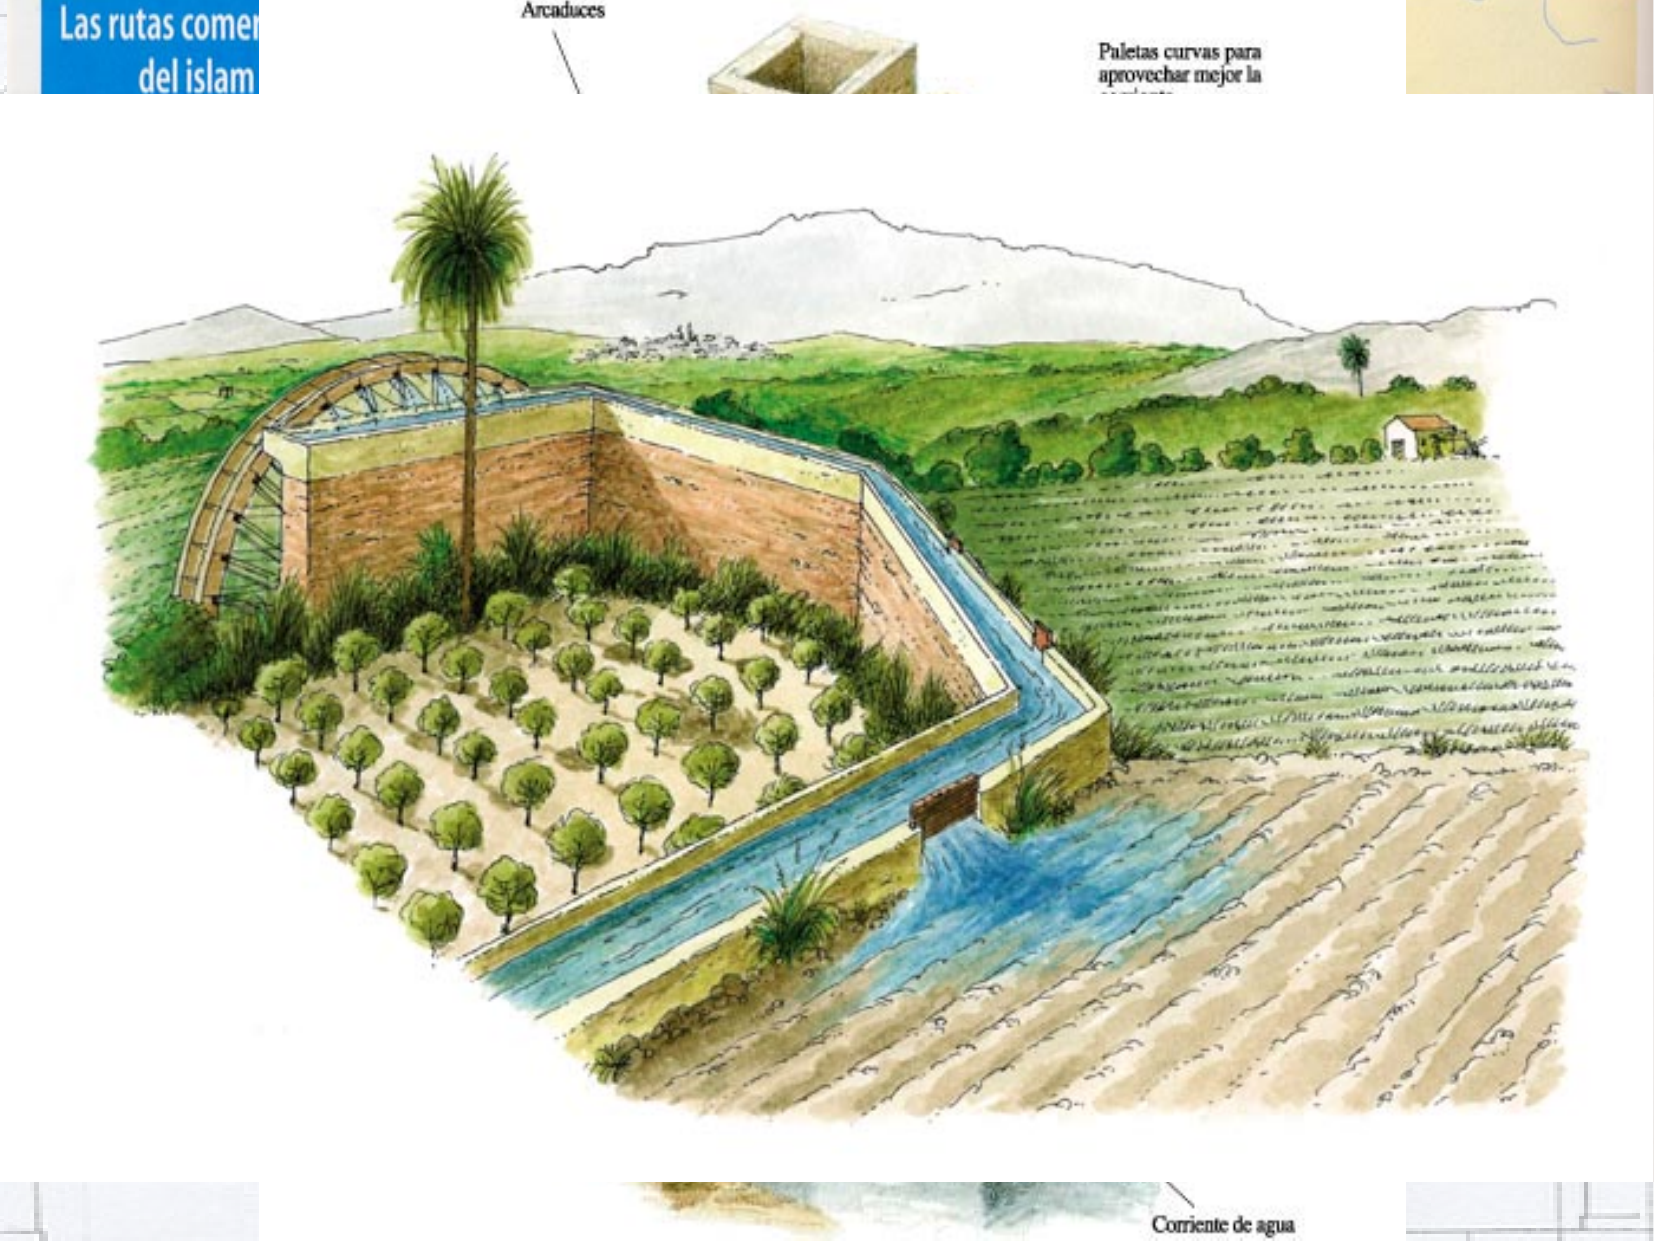

NO LA PRACTICAN EN SU
LUGAR DE ORIGEN
GRAN DESARROLLO POSTERIOR
CON LA EXPANSIÓN
AGRICULTURA
NORIA
AVANCES TÉCNICAS DE CONSERVACIÓN
Y DISTRIBUCIÓN DEL AGUA
ALJIBE
ACEQUIA
ORIGINALMENTE ERAN
PASTORES NÓMADAS
LA ECONOMÍA
GANADERÍA
GRAN FUENTE DE RIQUEZA
MARÍTIMA
COMERCIO
TRES GRANDES
RUTAS
RUTA DE LA SEDA
RUTA DEL NILO